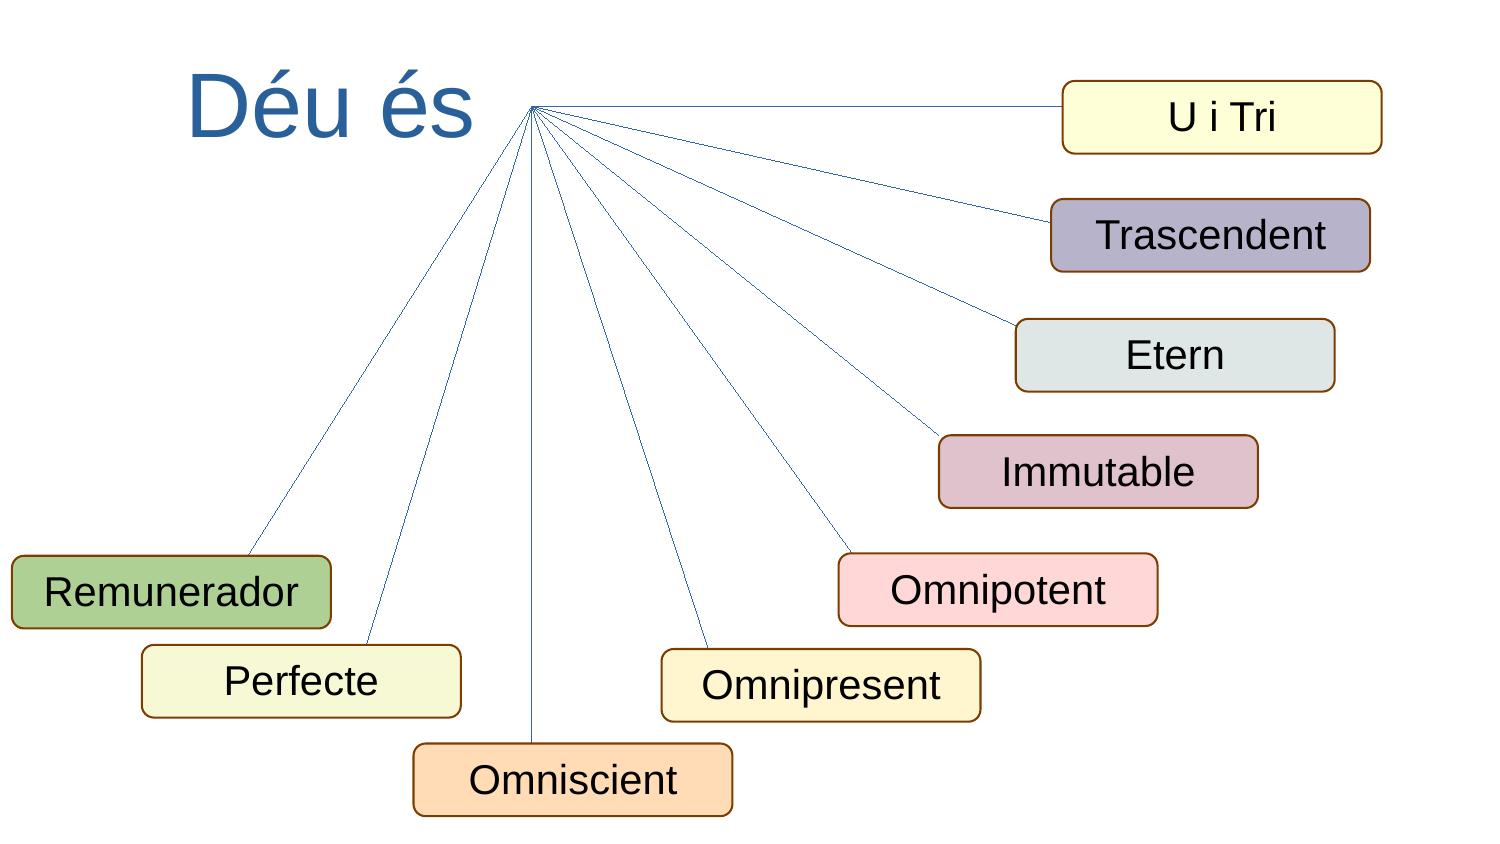

# Déu és
U i Tri
Trascendent
Etern
Immutable
Omnipotent
Remunerador
Perfecte
Omnipresent
Omniscient